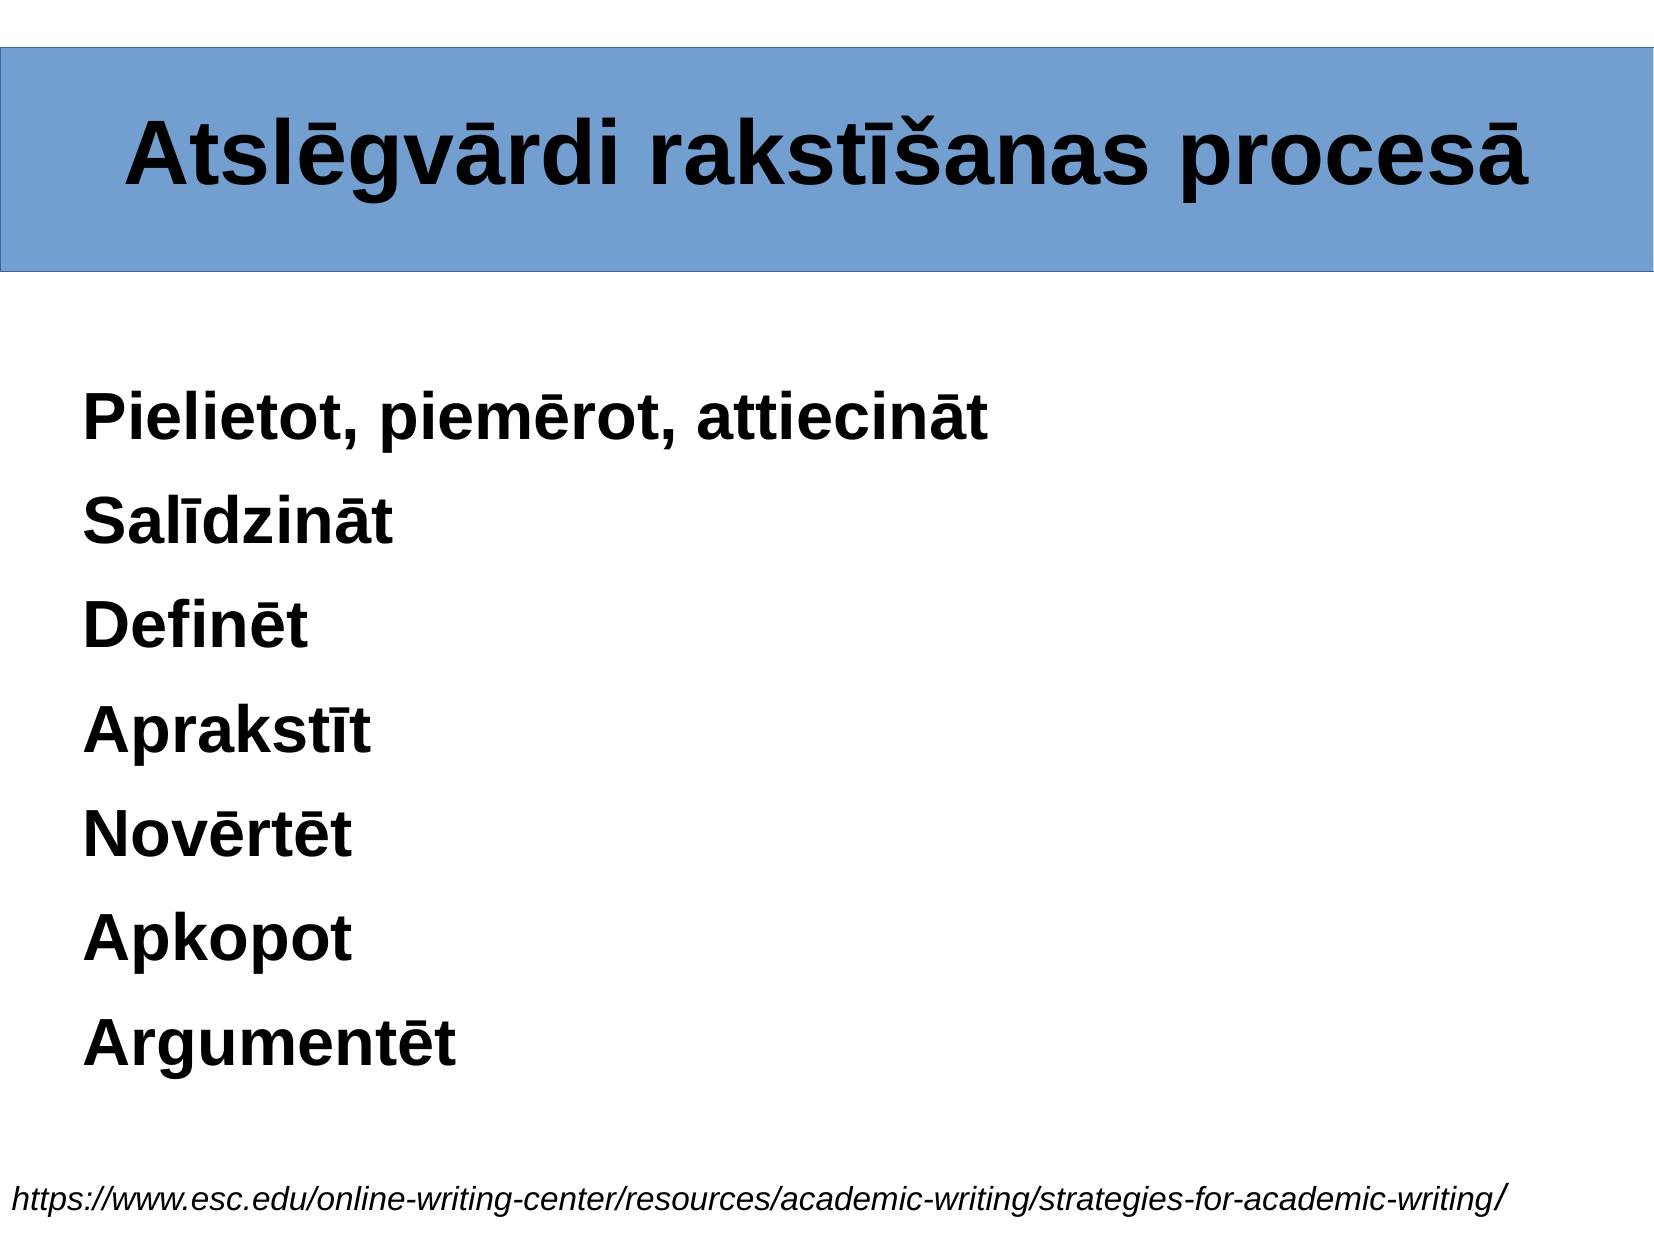

# Atslēgvārdi rakstīšanas procesā
Pielietot, piemērot, attiecināt
Salīdzināt
Definēt
Aprakstīt
Novērtēt
Apkopot
Argumentēt
https://www.esc.edu/online-writing-center/resources/academic-writing/strategies-for-academic-writing/